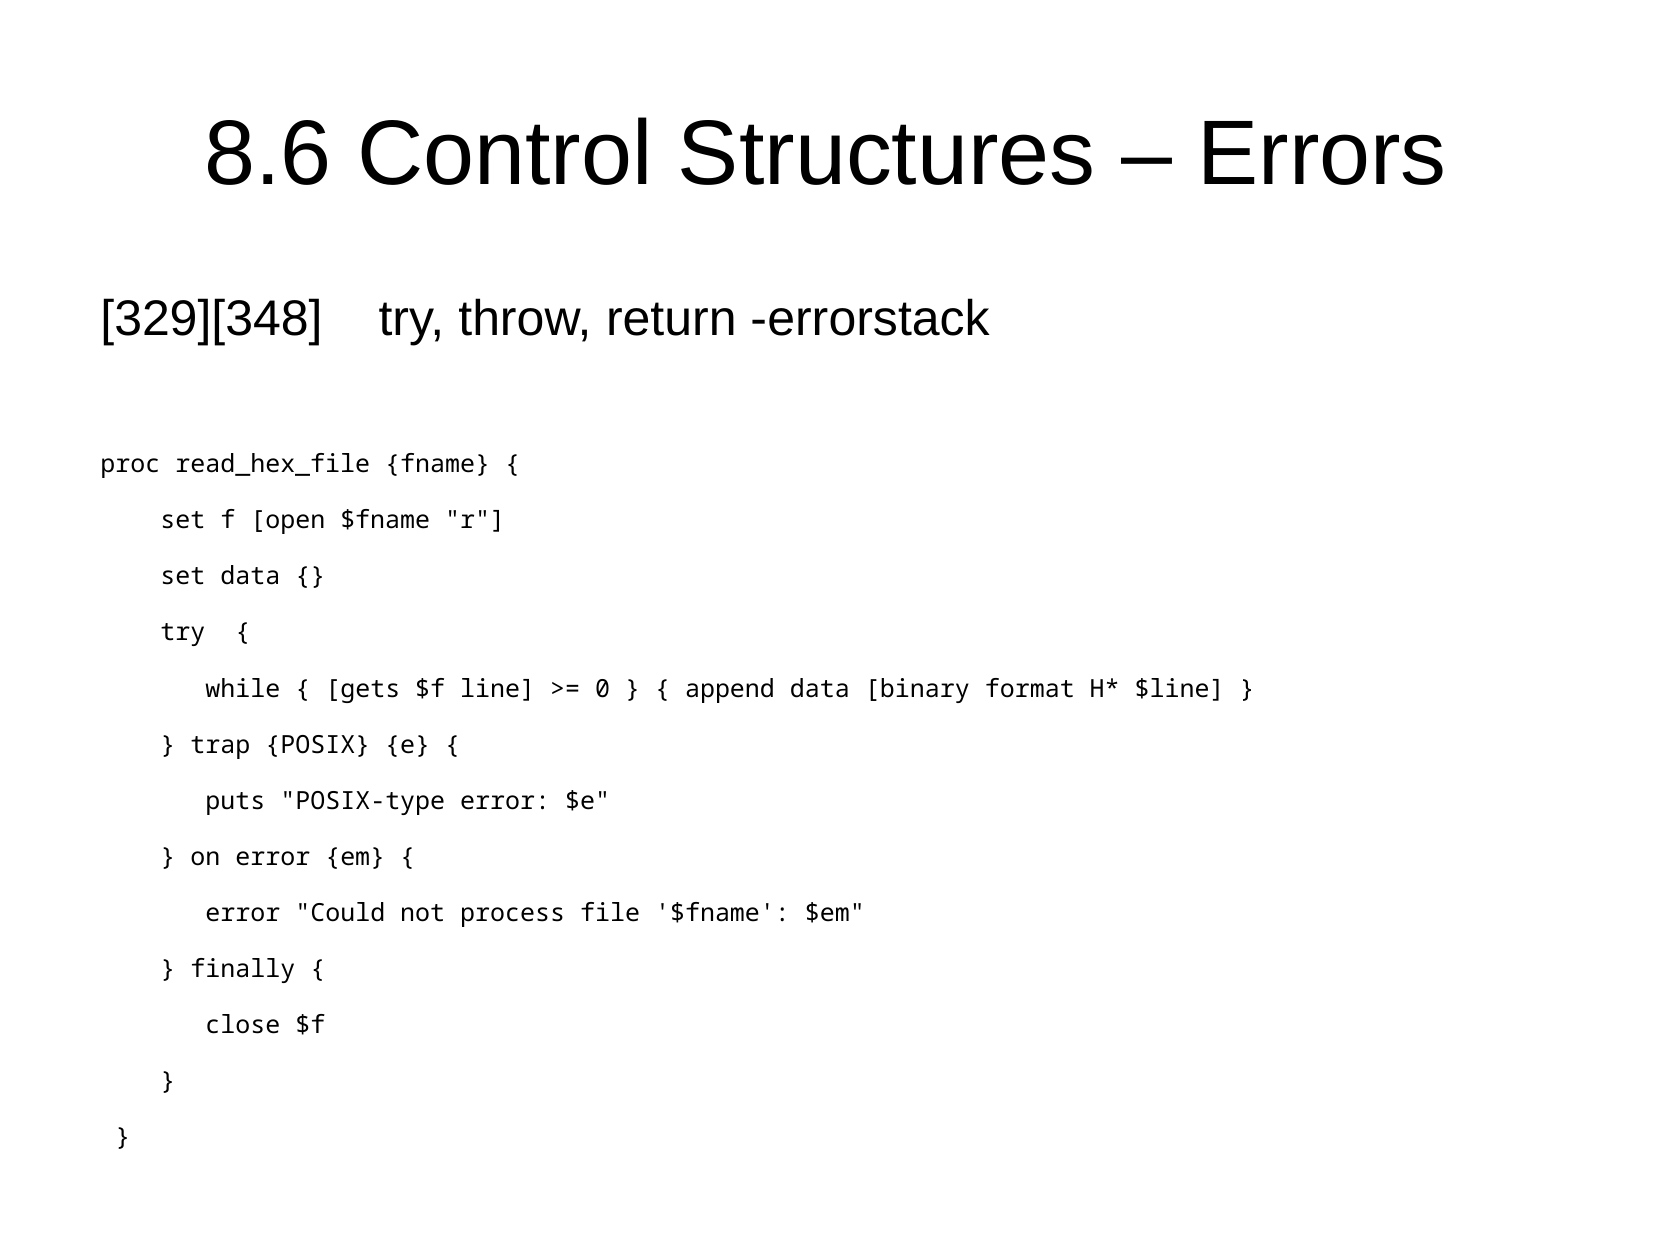

# 8.6 Control Structures – Errors
[329][348]	try, throw, return -errorstack
proc read_hex_file {fname} {
 set f [open $fname "r"]
 set data {}
 try {
 while { [gets $f line] >= 0 } { append data [binary format H* $line] }
 } trap {POSIX} {e} {
 puts "POSIX-type error: $e"
 } on error {em} {
 error "Could not process file '$fname': $em"
 } finally {
 close $f
 }
 }